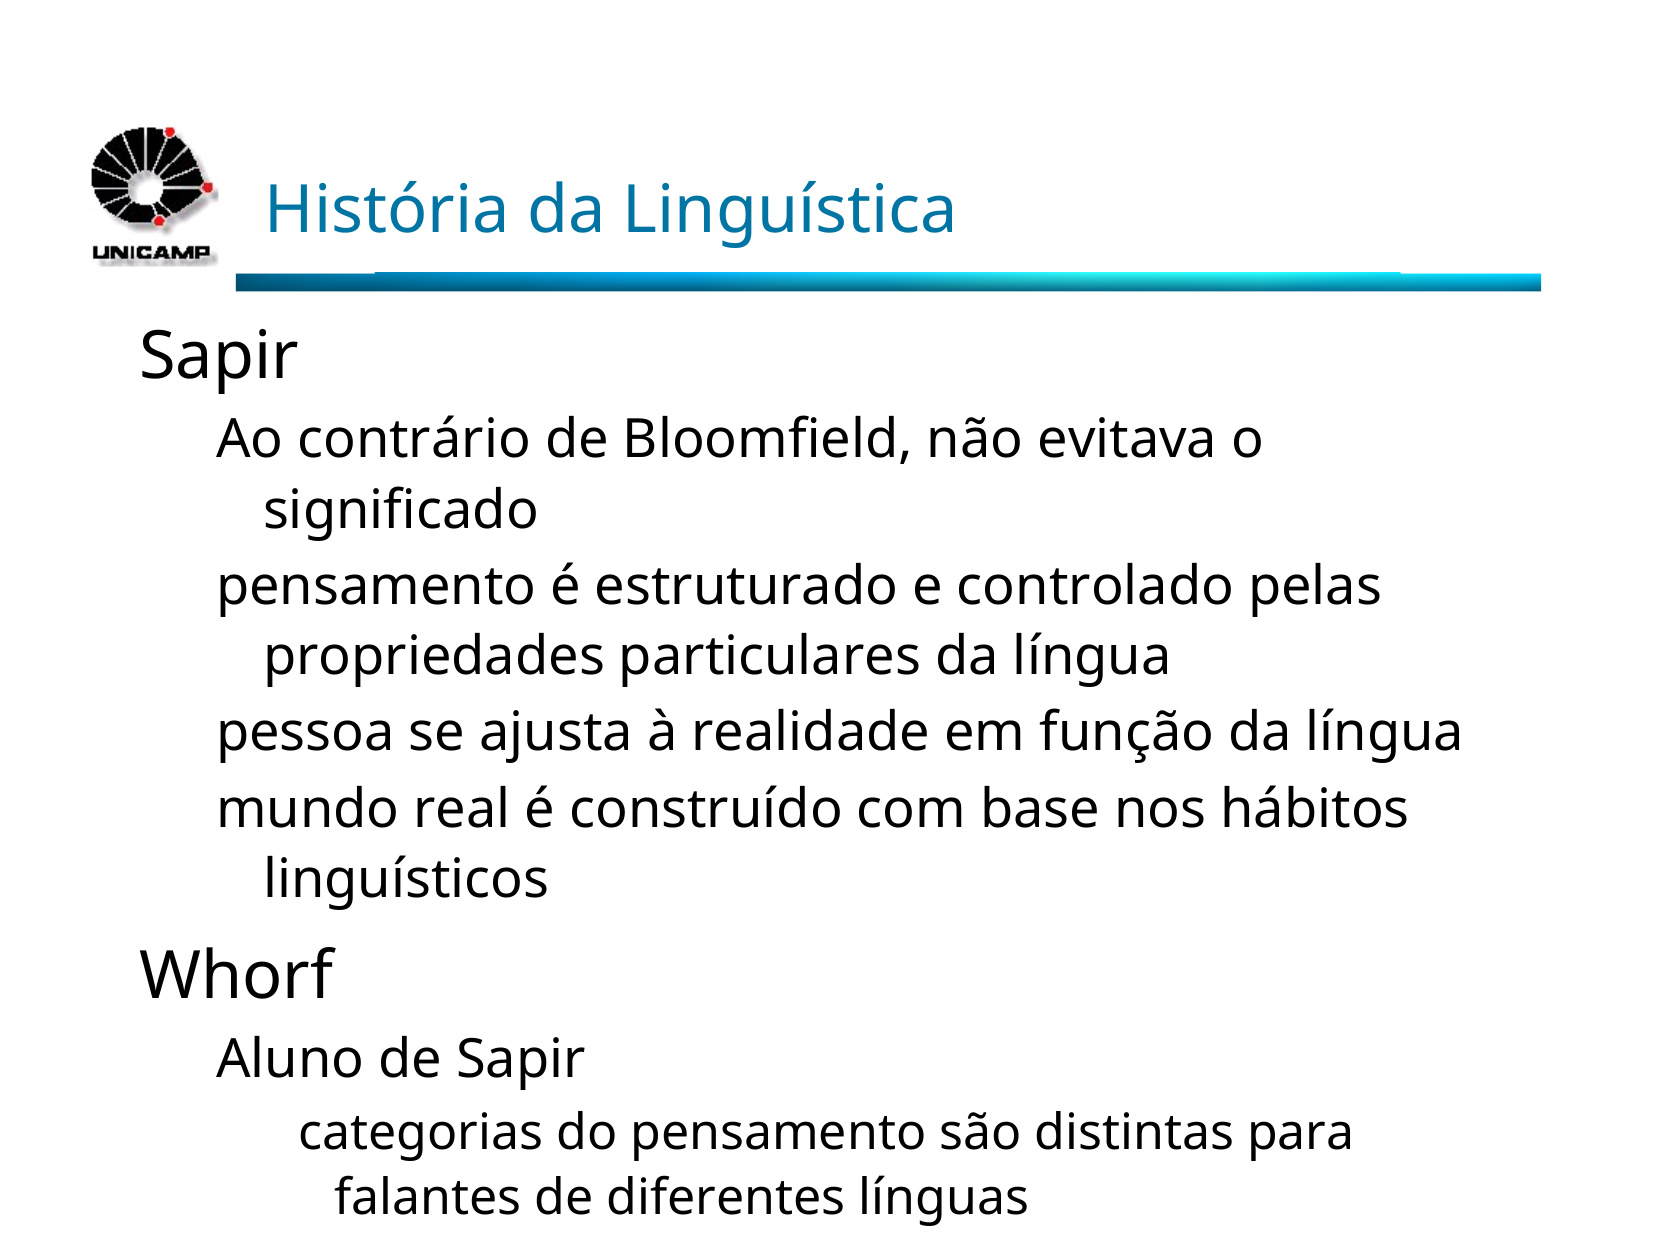

# História da Linguística
Sapir
Ao contrário de Bloomfield, não evitava o significado
pensamento é estruturado e controlado pelas propriedades particulares da língua
pessoa se ajusta à realidade em função da língua
mundo real é construído com base nos hábitos linguísticos
Whorf
Aluno de Sapir
categorias do pensamento são distintas para falantes de diferentes línguas